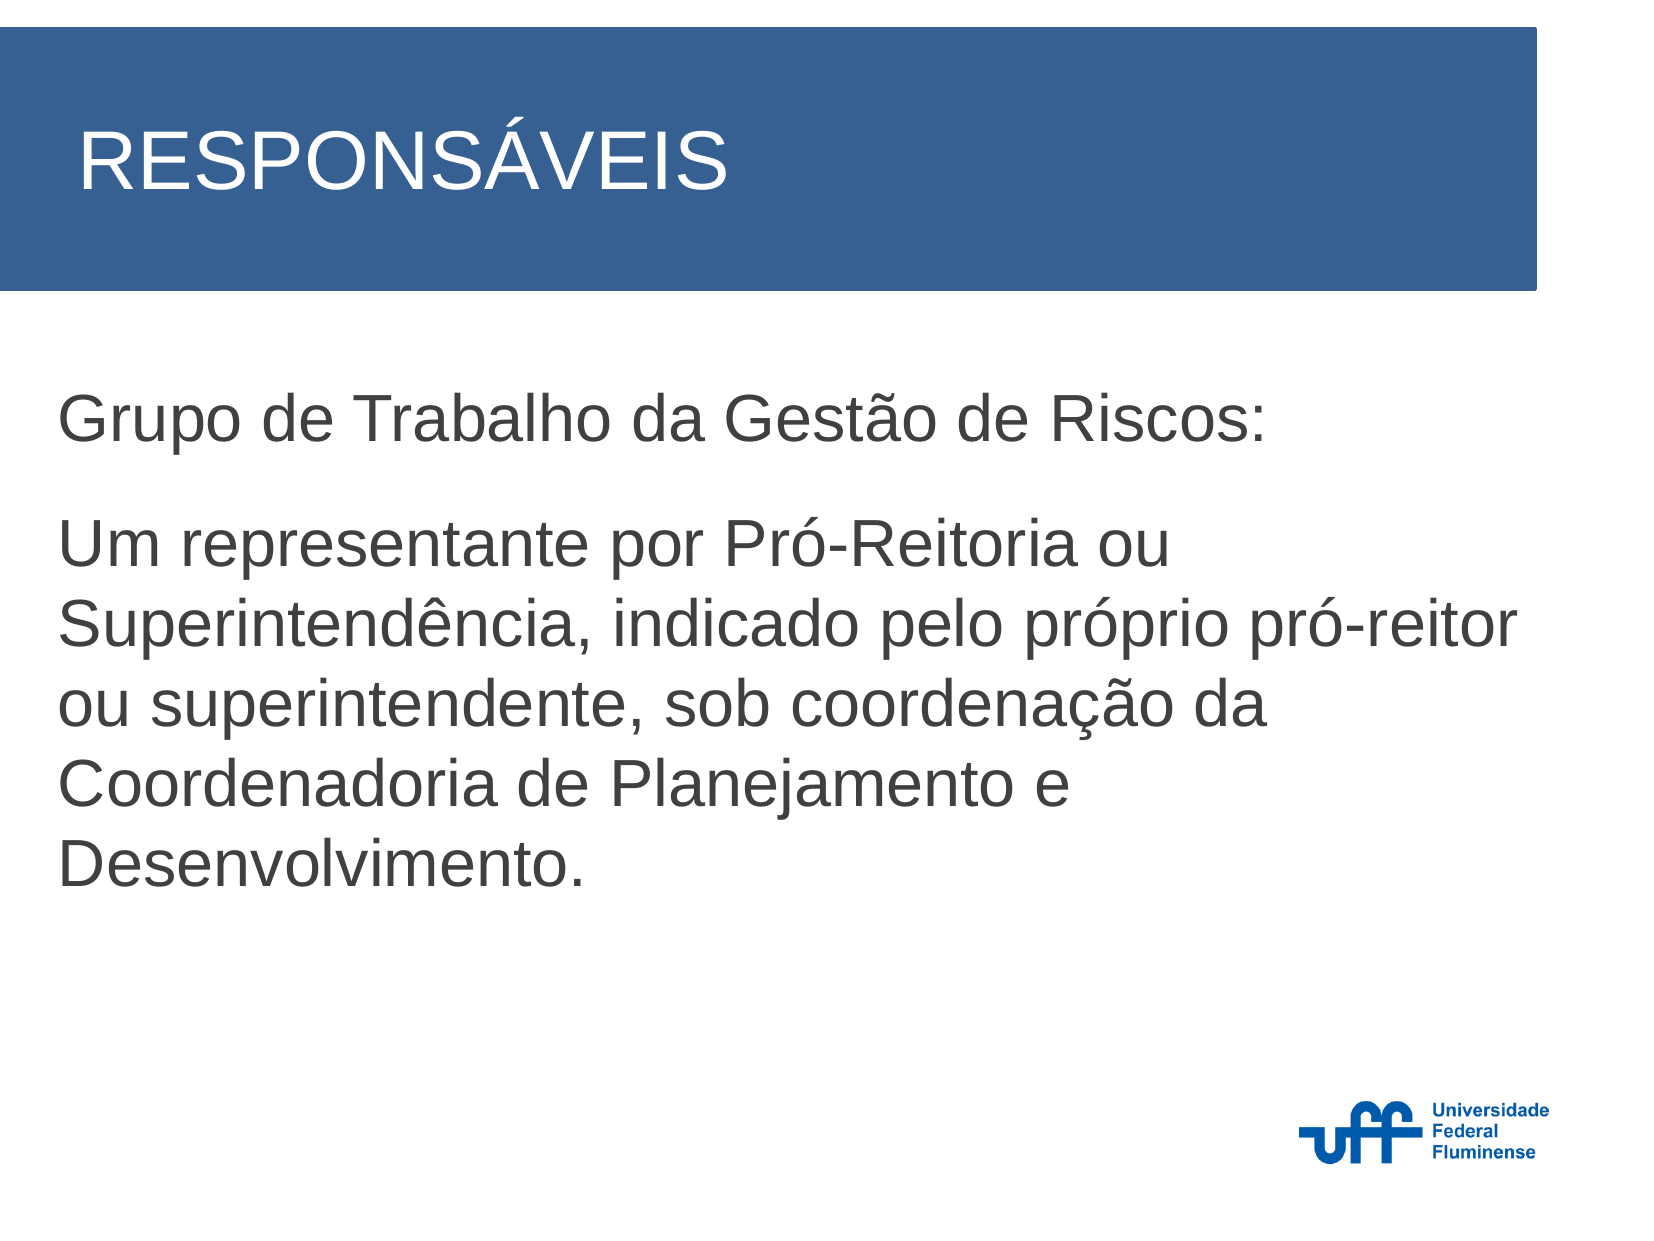

RESPONSÁVEIS
RESPONSÁVEIS
Grupo de Trabalho da Gestão de Riscos:
Um representante por Pró-Reitoria ou Superintendência, indicado pelo próprio pró-reitor ou superintendente, sob coordenação da Coordenadoria de Planejamento e Desenvolvimento.